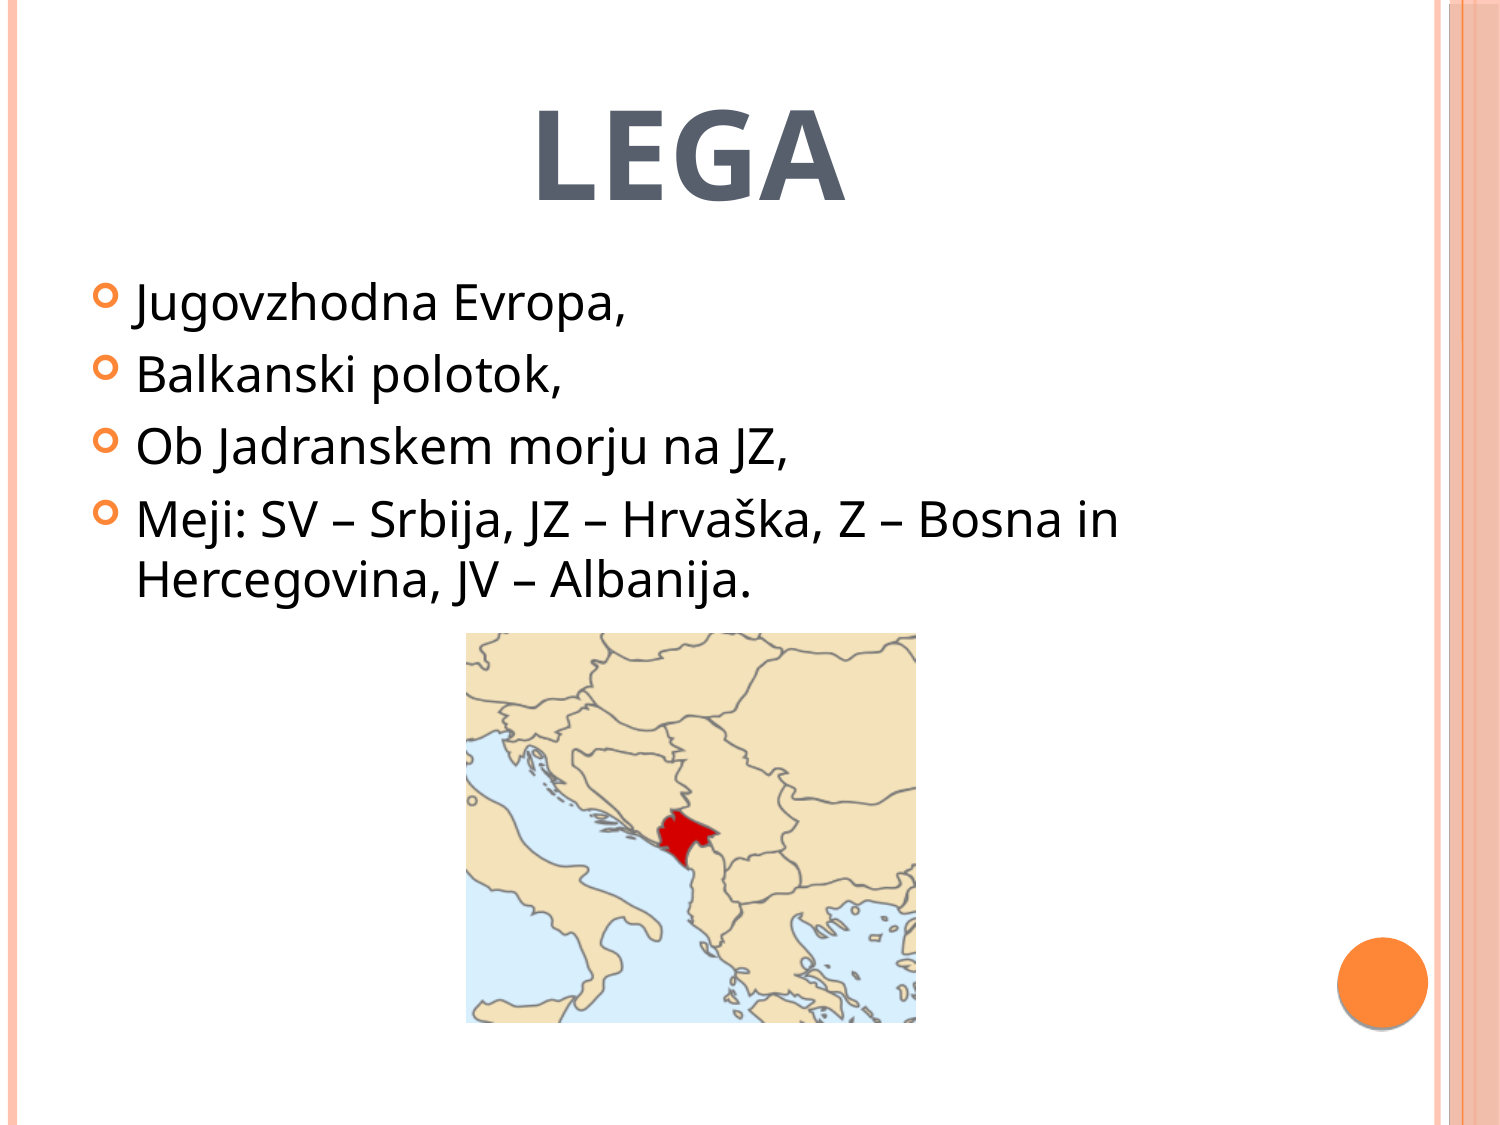

# Lega
Jugovzhodna Evropa,
Balkanski polotok,
Ob Jadranskem morju na JZ,
Meji: SV – Srbija, JZ – Hrvaška, Z – Bosna in Hercegovina, JV – Albanija.